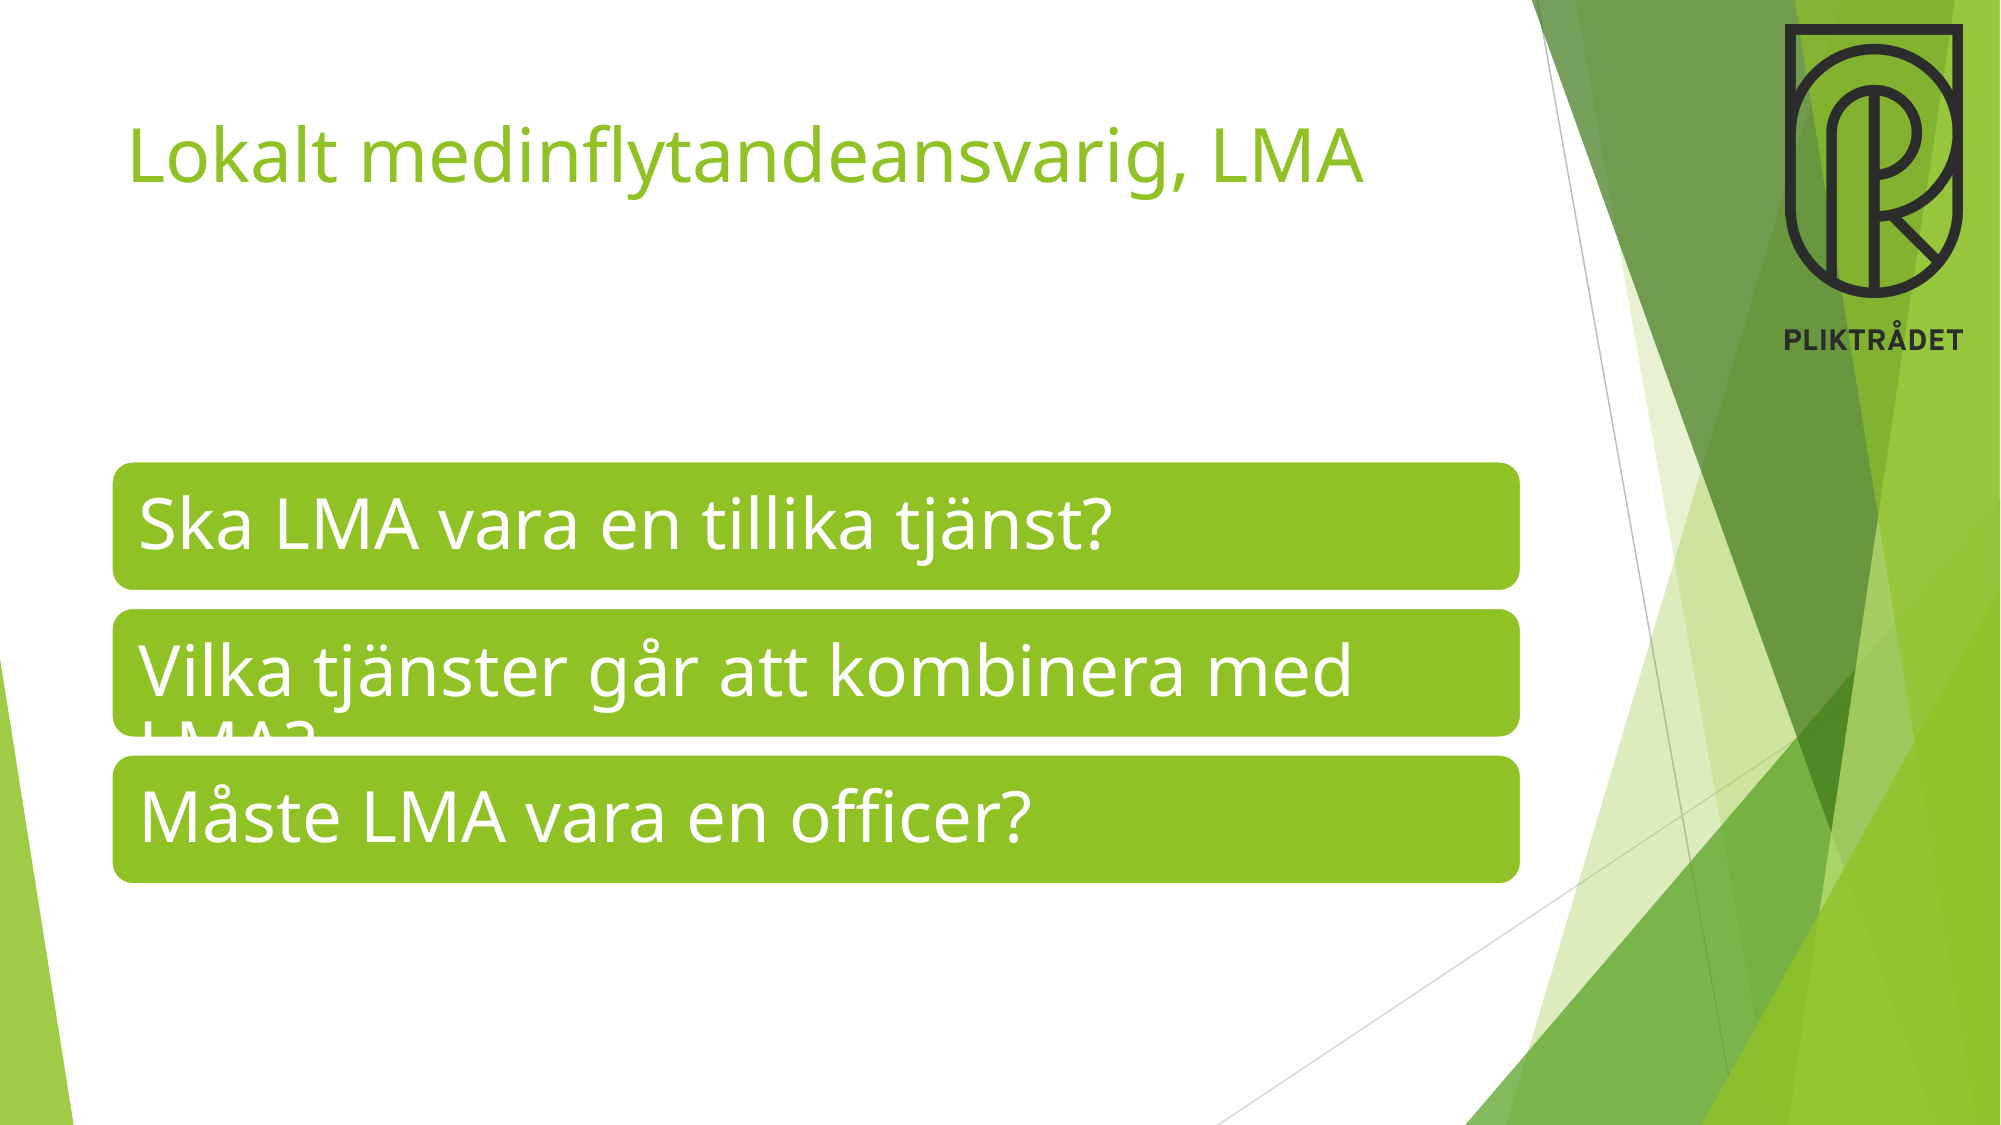

# Lokalt medinflytandeansvarig, LMA
Ska LMA vara en tillika tjänst?
Vilka tjänster går att kombinera med LMA?
Måste LMA vara en officer?